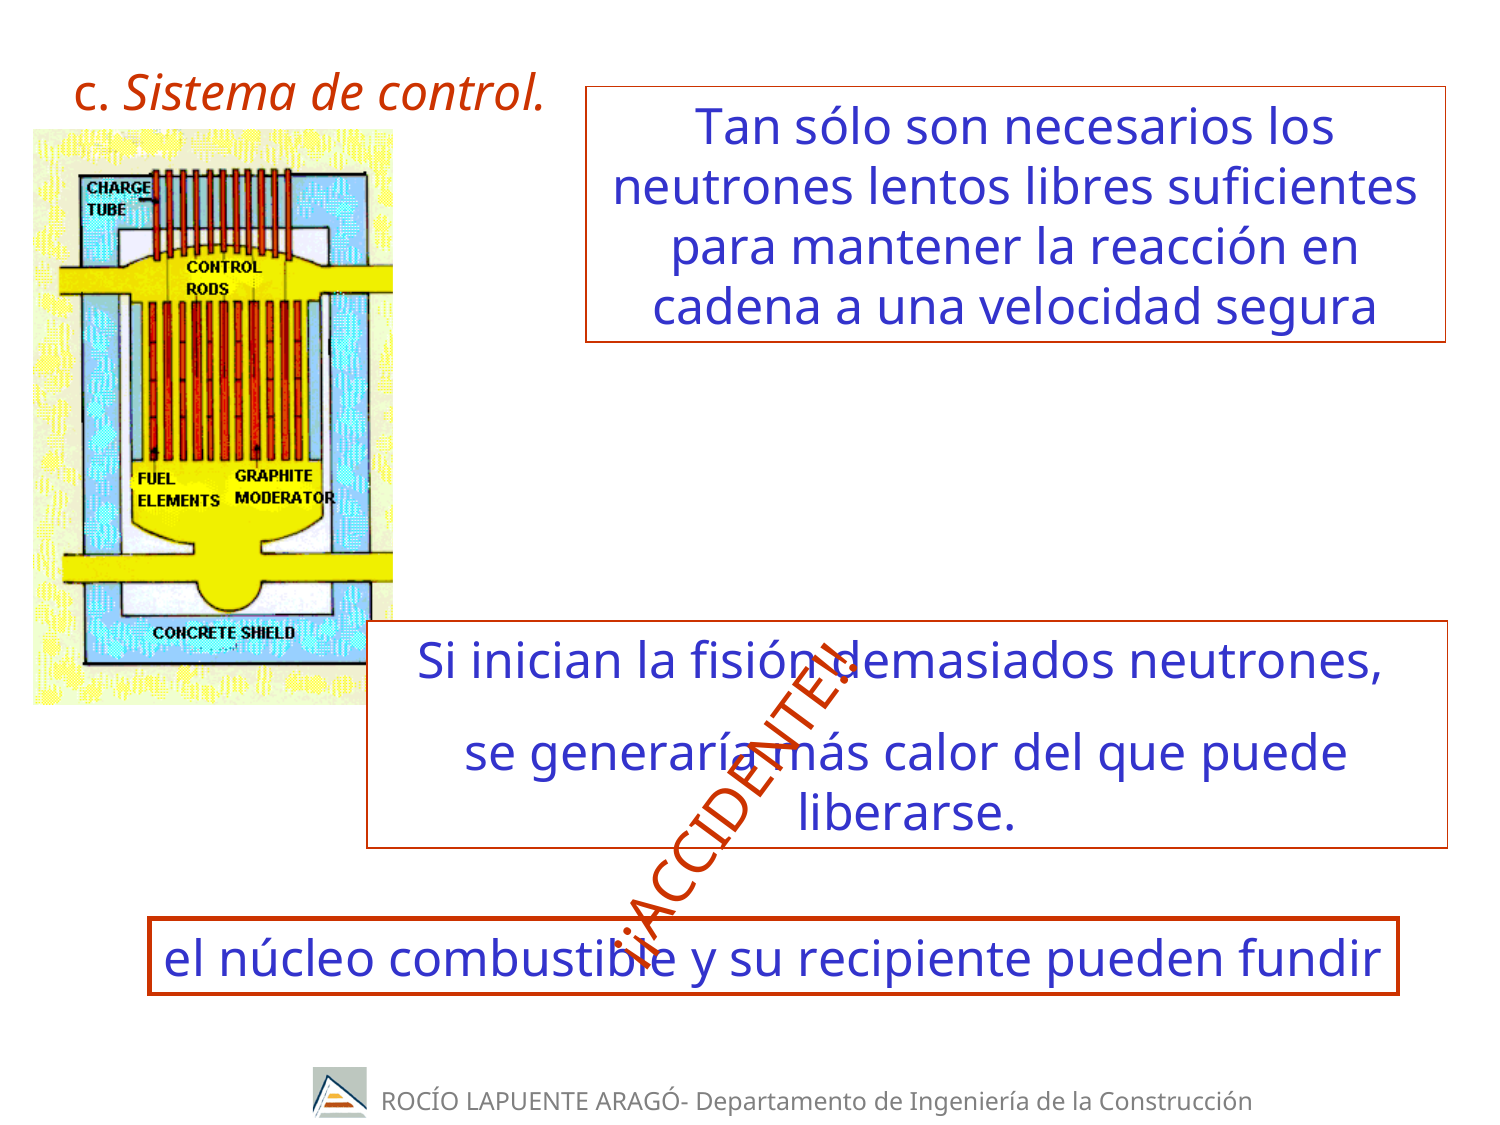

c. Sistema de control.
Tan sólo son necesarios los neutrones lentos libres suficientes para mantener la reacción en cadena a una velocidad segura
Si inician la fisión demasiados neutrones,
se generaría más calor del que puede liberarse.
¡¡ACCIDENTE!!
el núcleo combustible y su recipiente pueden fundir